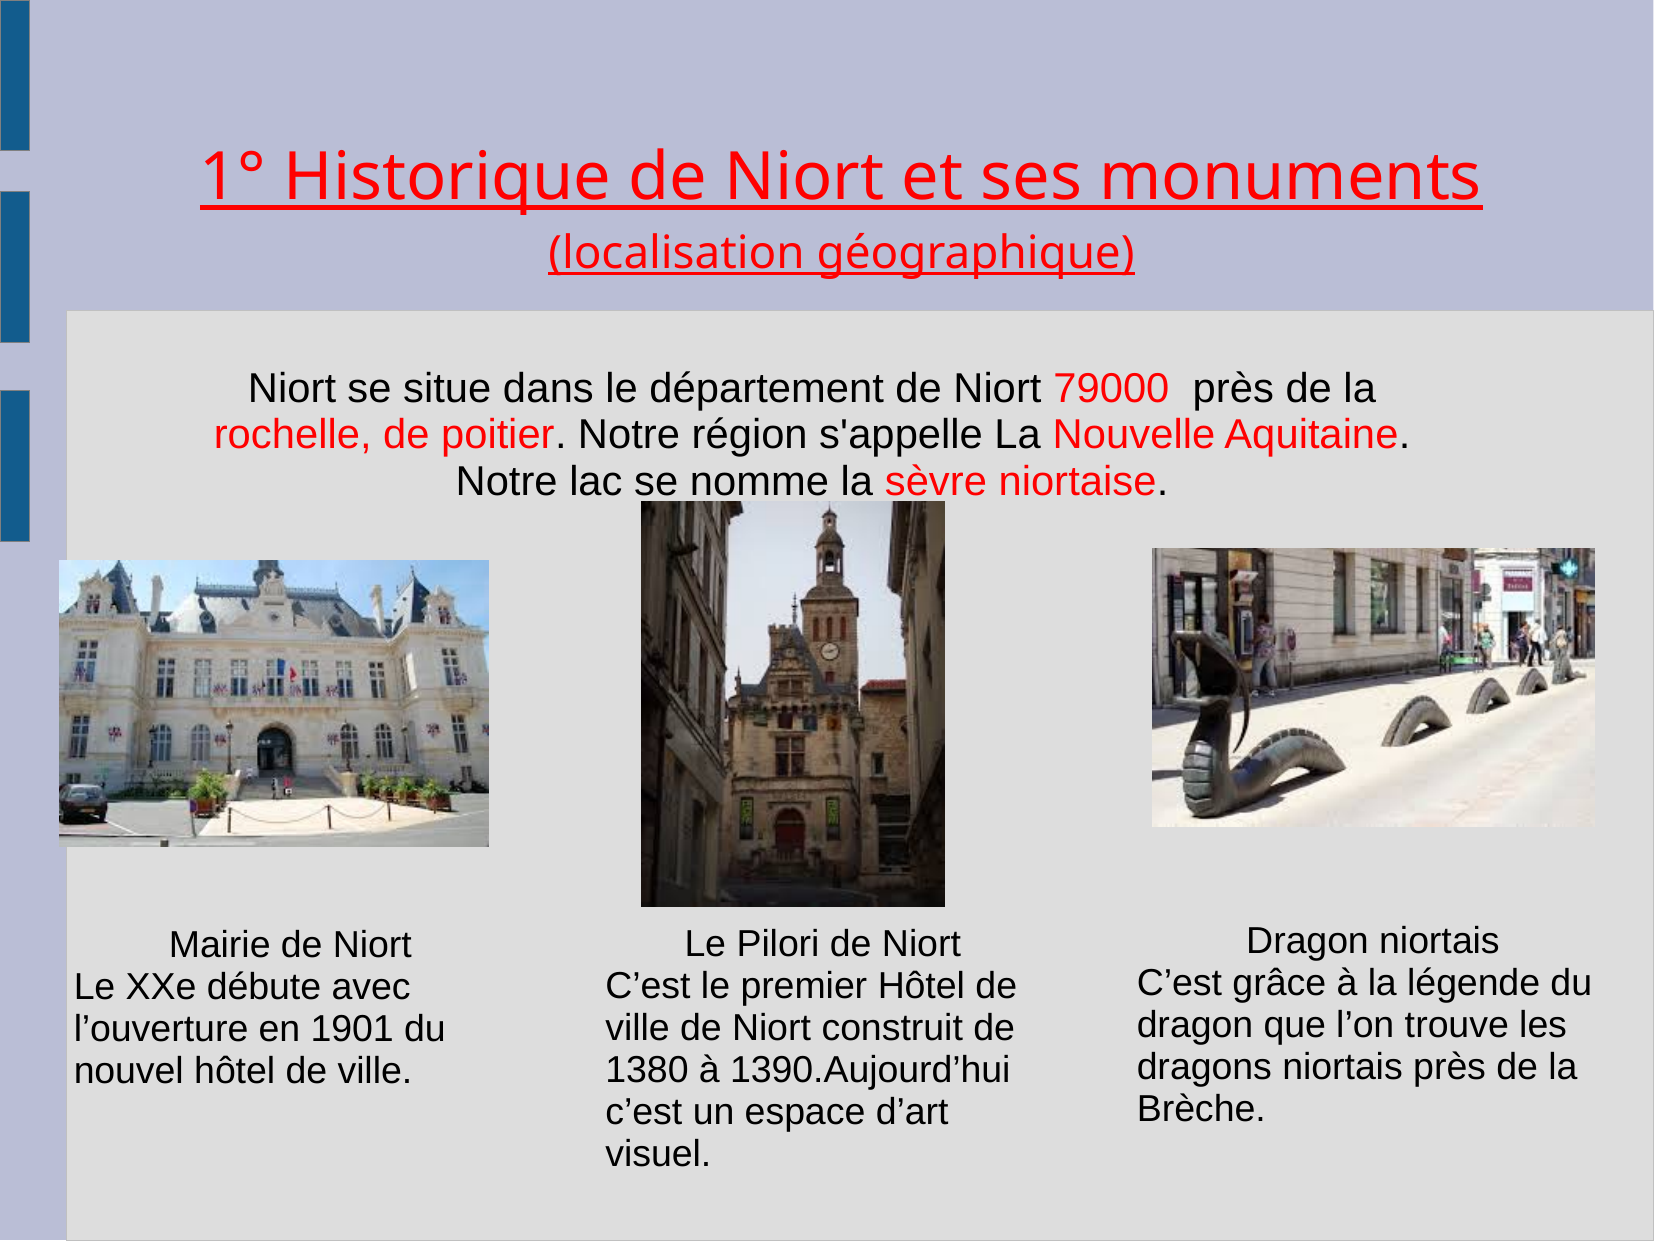

1° Historique de Niort et ses monuments (localisation géographique)
Niort se situe dans le département de Niort 79000 près de la rochelle, de poitier. Notre région s'appelle La Nouvelle Aquitaine. Notre lac se nomme la sèvre niortaise.
Dragon niortais
C’est grâce à la légende du dragon que l’on trouve les dragons niortais près de la Brèche.
Le Pilori de Niort
C’est le premier Hôtel de ville de Niort construit de 1380 à 1390.Aujourd’hui c’est un espace d’art visuel.
Mairie de Niort
Le XXe débute avec l’ouverture en 1901 du nouvel hôtel de ville.